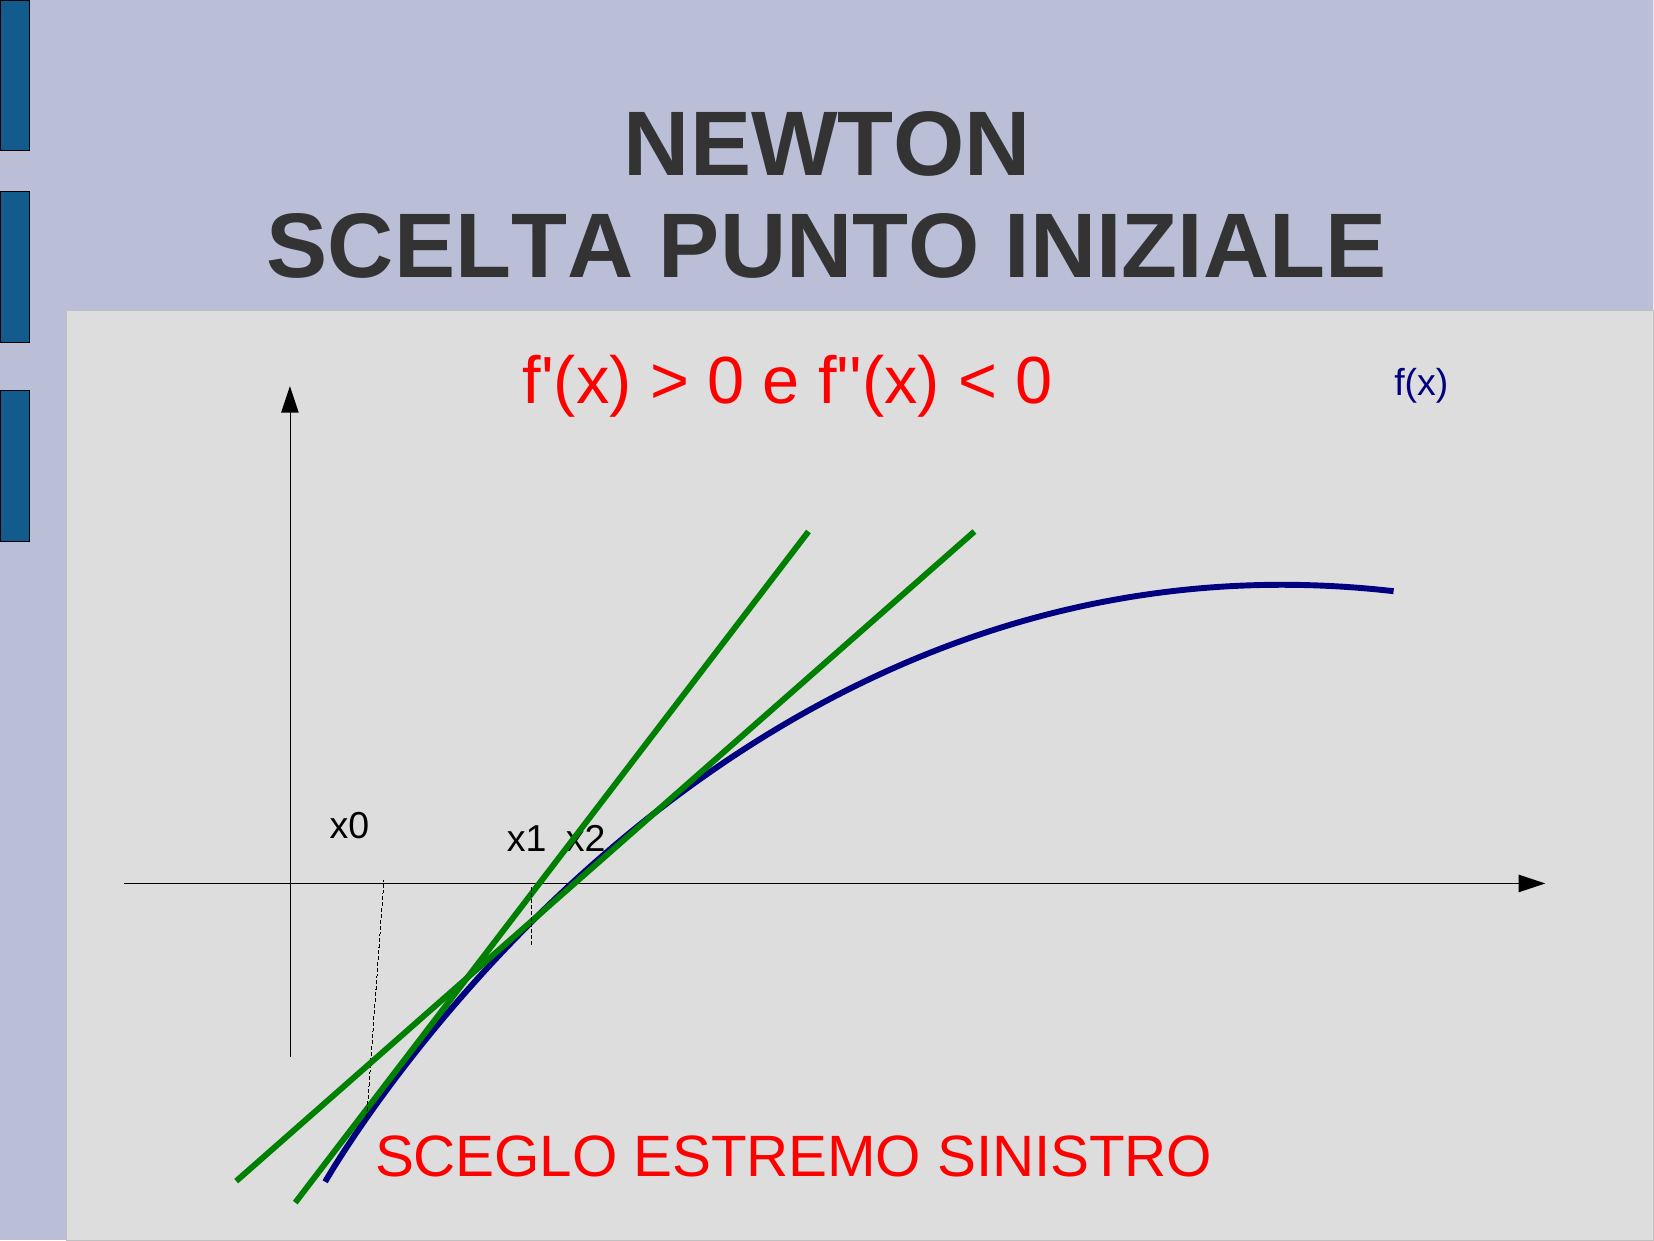

# NEWTON SCELTA PUNTO INIZIALE
f'(x) > 0 e f''(x) < 0
f(x)
x0
x1
x2
SCEGLO ESTREMO SINISTRO